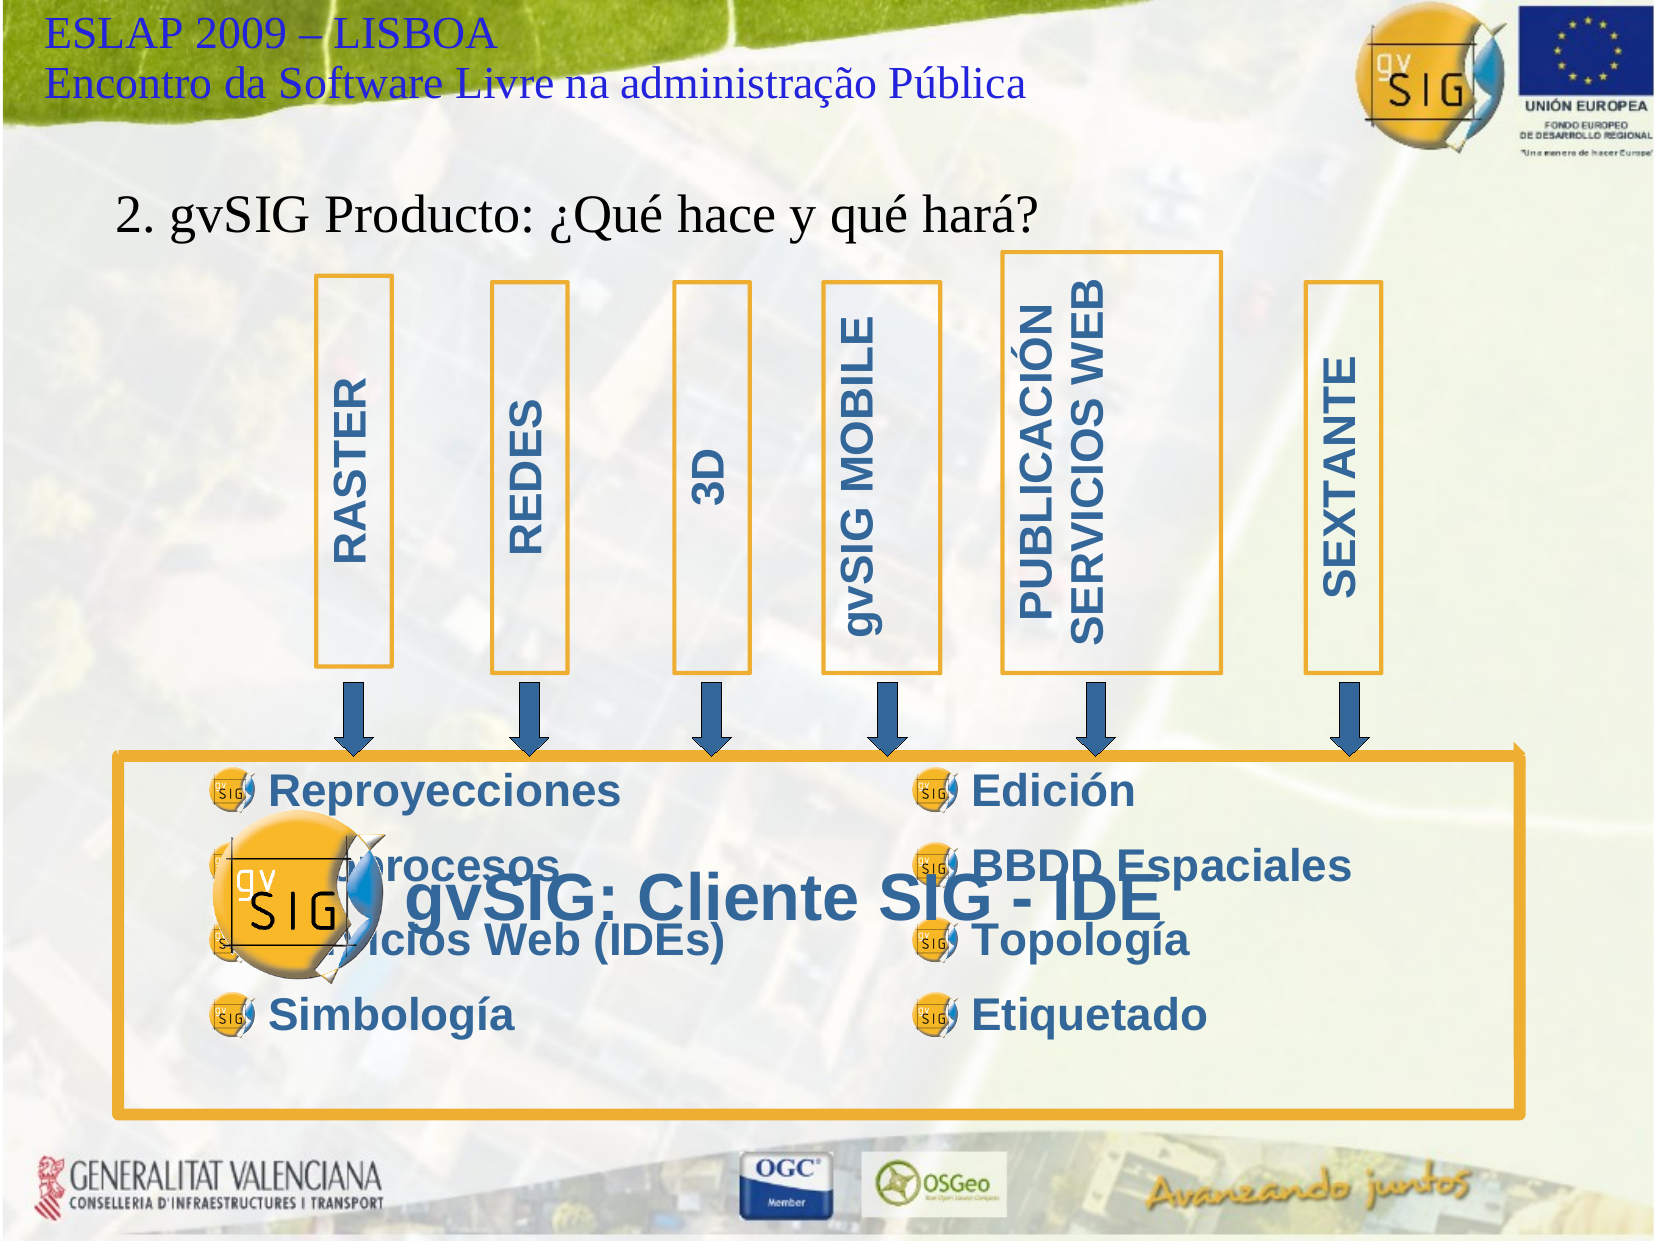

2. gvSIG Producto: ¿Qué hace y qué hará?
PUBLICACIÓN SERVICIOS WEB
RASTER
REDES
3D
gvSIG MOBILE
SEXTANTE
# Reproyecciones
 Geoprocesos
 Servicios Web (IDEs)
 Simbología
 Edición
 BBDD Espaciales
 Topología
 Etiquetado
 gvSIG: Cliente SIG - IDE